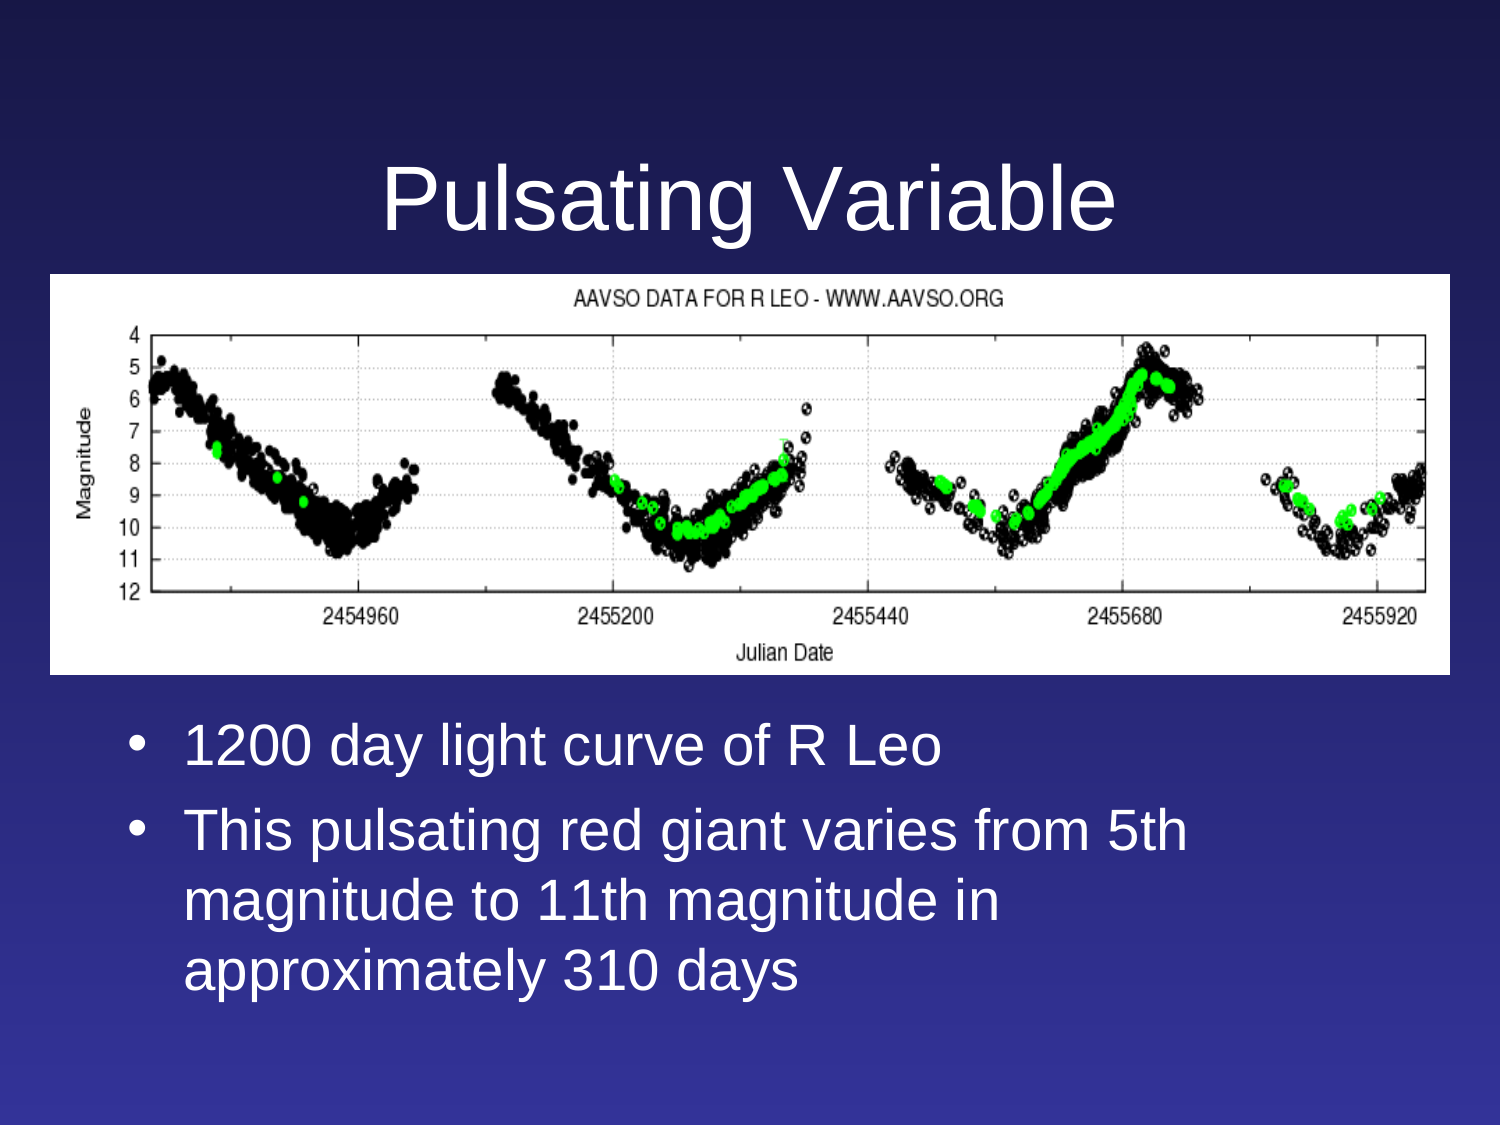

# Pulsating Variable
1200 day light curve of R Leo
This pulsating red giant varies from 5th magnitude to 11th magnitude in approximately 310 days